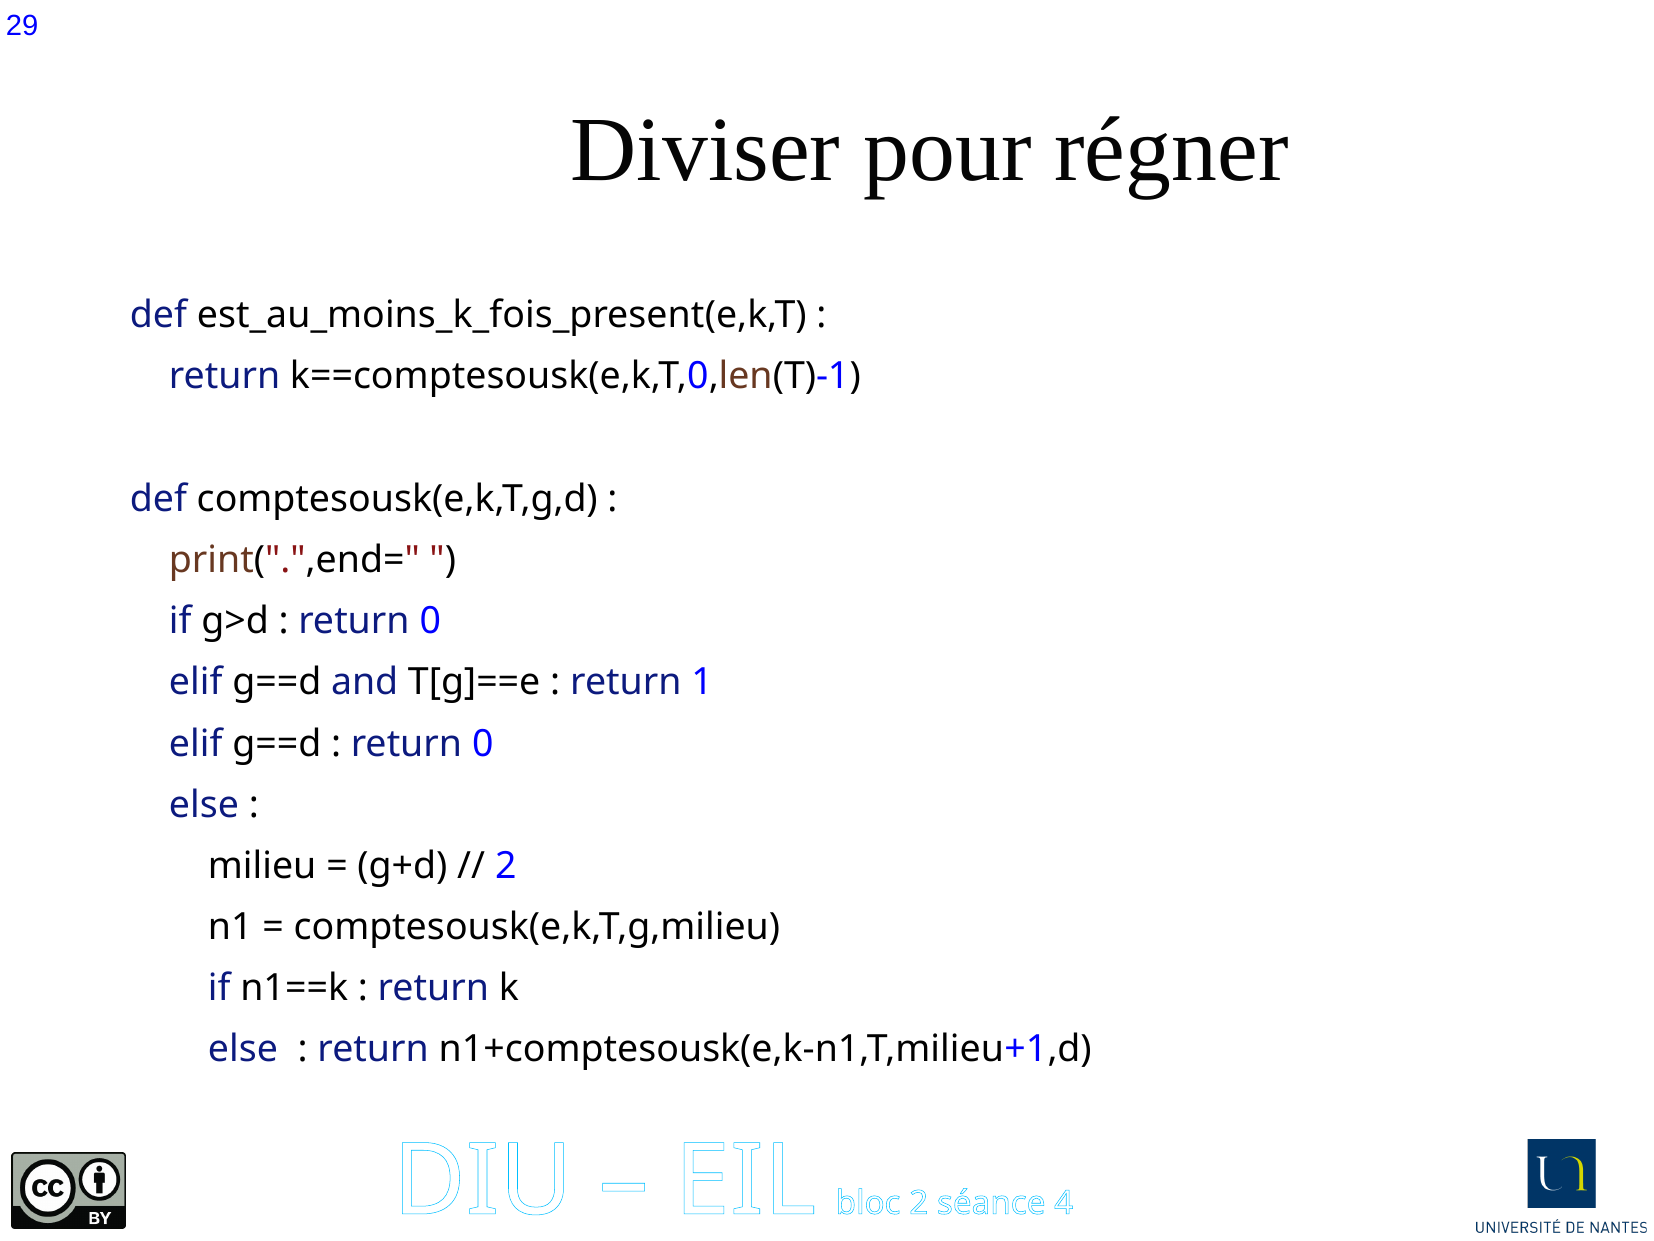

29
# Diviser pour régner
def est_au_moins_k_fois_present(e,k,T) :
 return k==comptesousk(e,k,T,0,len(T)-1)
def comptesousk(e,k,T,g,d) :
 print(".",end=" ")
 if g>d : return 0
 elif g==d and T[g]==e : return 1
 elif g==d : return 0
 else :
 milieu = (g+d) // 2
 n1 = comptesousk(e,k,T,g,milieu)
 if n1==k : return k
 else : return n1+comptesousk(e,k-n1,T,milieu+1,d)